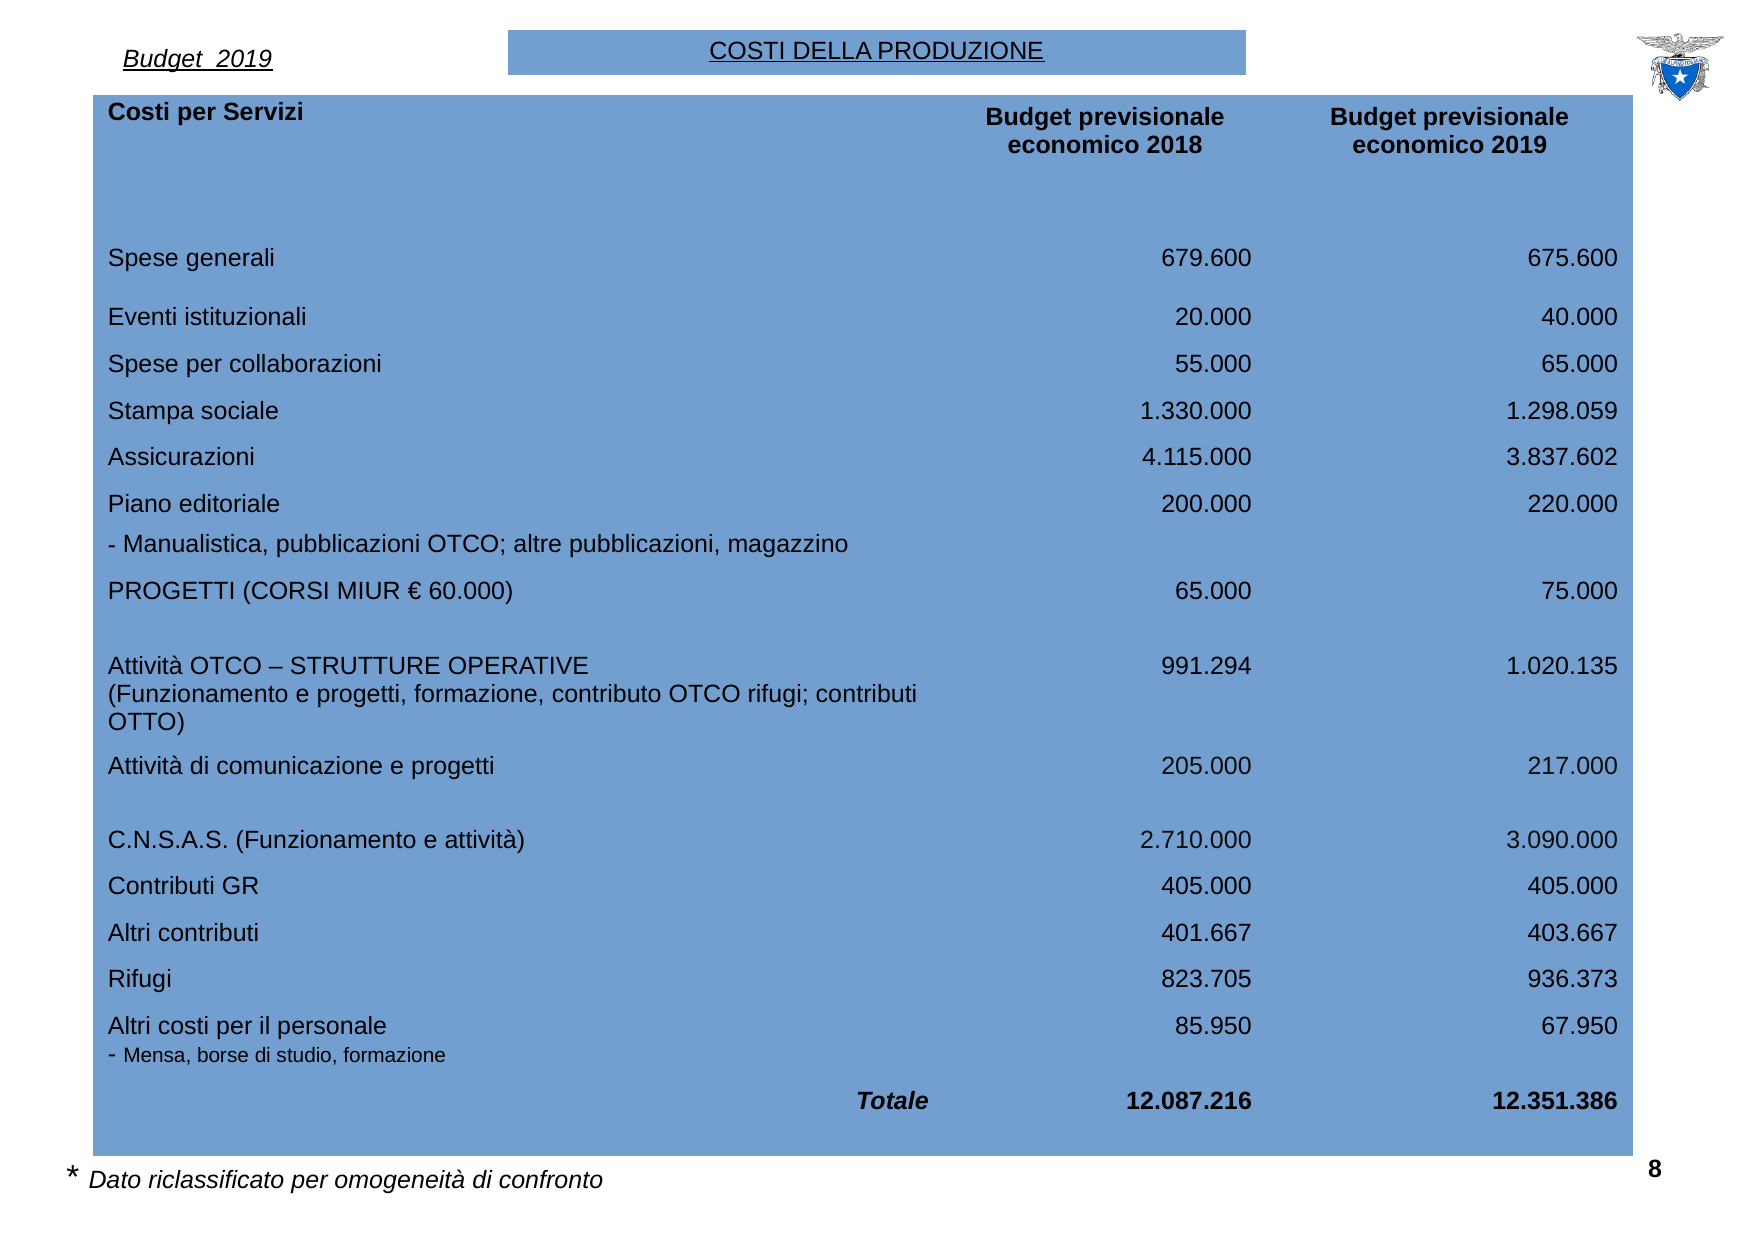

| COSTI DELLA PRODUZIONE |
| --- |
Budget 2019
| Costi per Servizi | Budget previsionale economico 2018 | Budget previsionale economico 2019 |
| --- | --- | --- |
| Spese generali | 679.600 | 675.600 |
| Eventi istituzionali | 20.000 | 40.000 |
| Spese per collaborazioni | 55.000 | 65.000 |
| Stampa sociale | 1.330.000 | 1.298.059 |
| Assicurazioni | 4.115.000 | 3.837.602 |
| Piano editoriale Manualistica, pubblicazioni OTCO; altre pubblicazioni, magazzino | 200.000 | 220.000 |
| PROGETTI (CORSI MIUR € 60.000) | 65.000 | 75.000 |
| Attività OTCO – STRUTTURE OPERATIVE (Funzionamento e progetti, formazione, contributo OTCO rifugi; contributi OTTO) | 991.294 | 1.020.135 |
| Attività di comunicazione e progetti | 205.000 | 217.000 |
| C.N.S.A.S. (Funzionamento e attività) | 2.710.000 | 3.090.000 |
| Contributi GR | 405.000 | 405.000 |
| Altri contributi | 401.667 | 403.667 |
| Rifugi | 823.705 | 936.373 |
| Altri costi per il personale - Mensa, borse di studio, formazione | 85.950 | 67.950 |
| Totale | 12.087.216 | 12.351.386 |
8
* Dato riclassificato per omogeneità di confronto